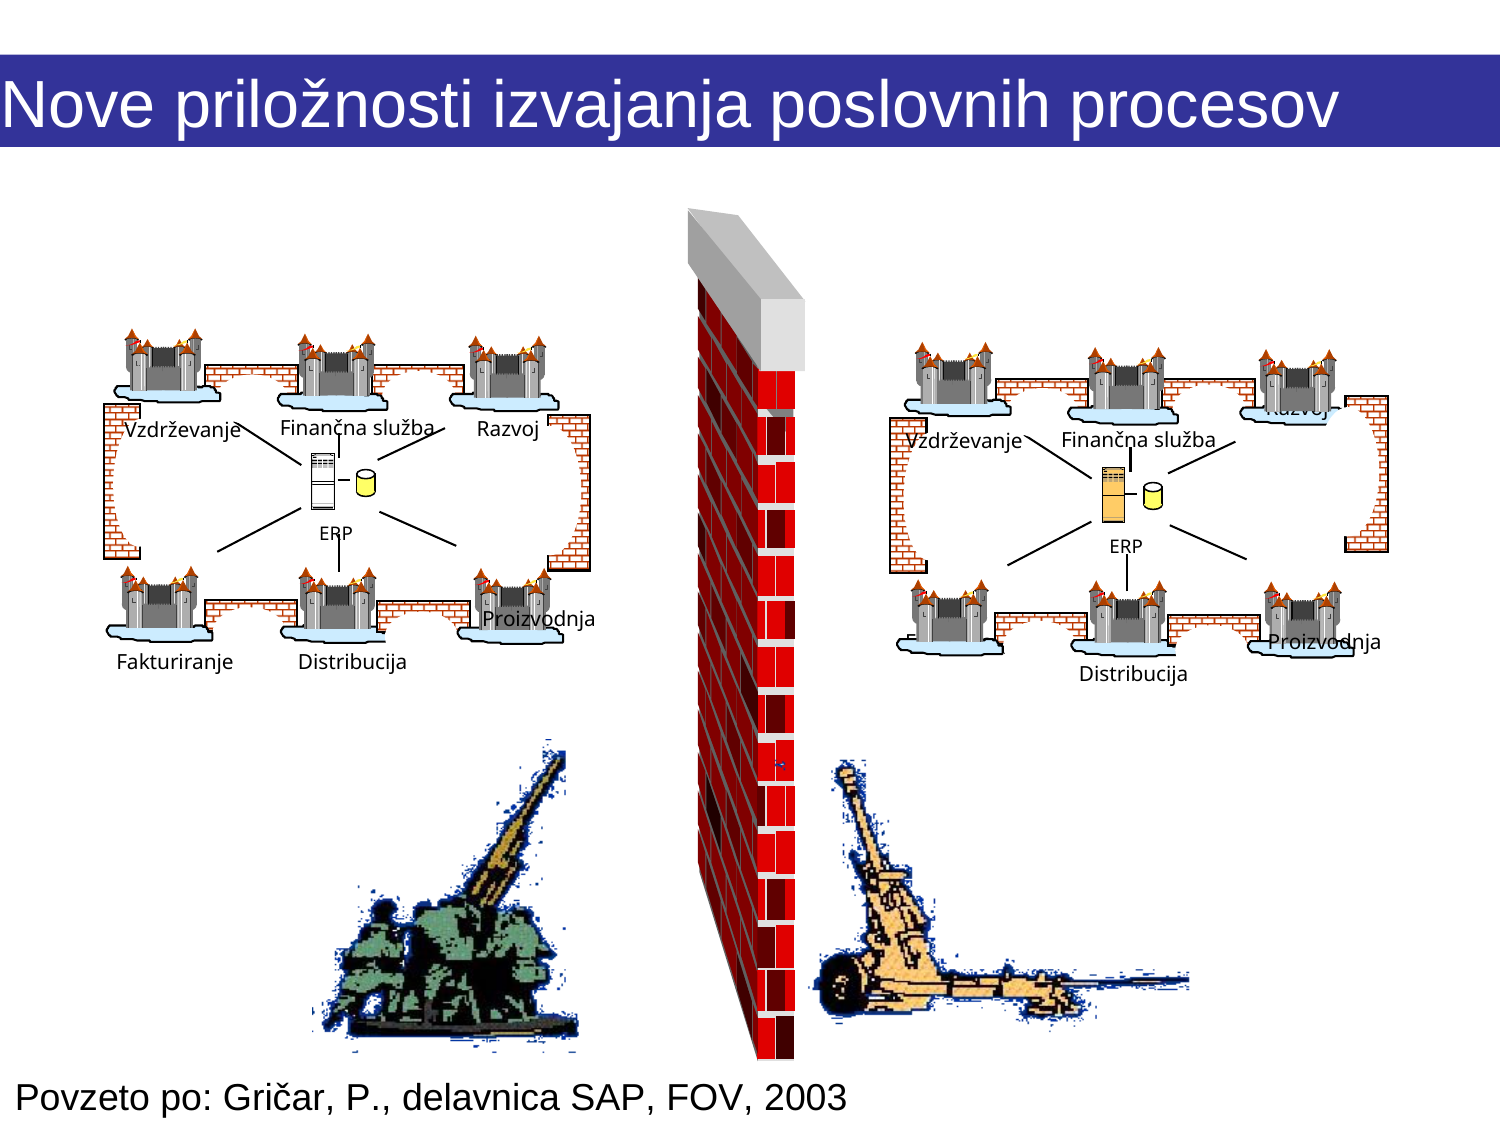

Nove priložnosti izvajanja poslovnih procesov
Razvoj
Finančna služba
Razvoj
Vzdrževanje
Finančna služba
Vzdrževanje
ERP
ERP
Proizvodnja
Fakturiranje
Proizvodnja
Fakturiranje
Distribucija
Distribucija
Povzeto po: Gričar, P., delavnica SAP, FOV, 2003